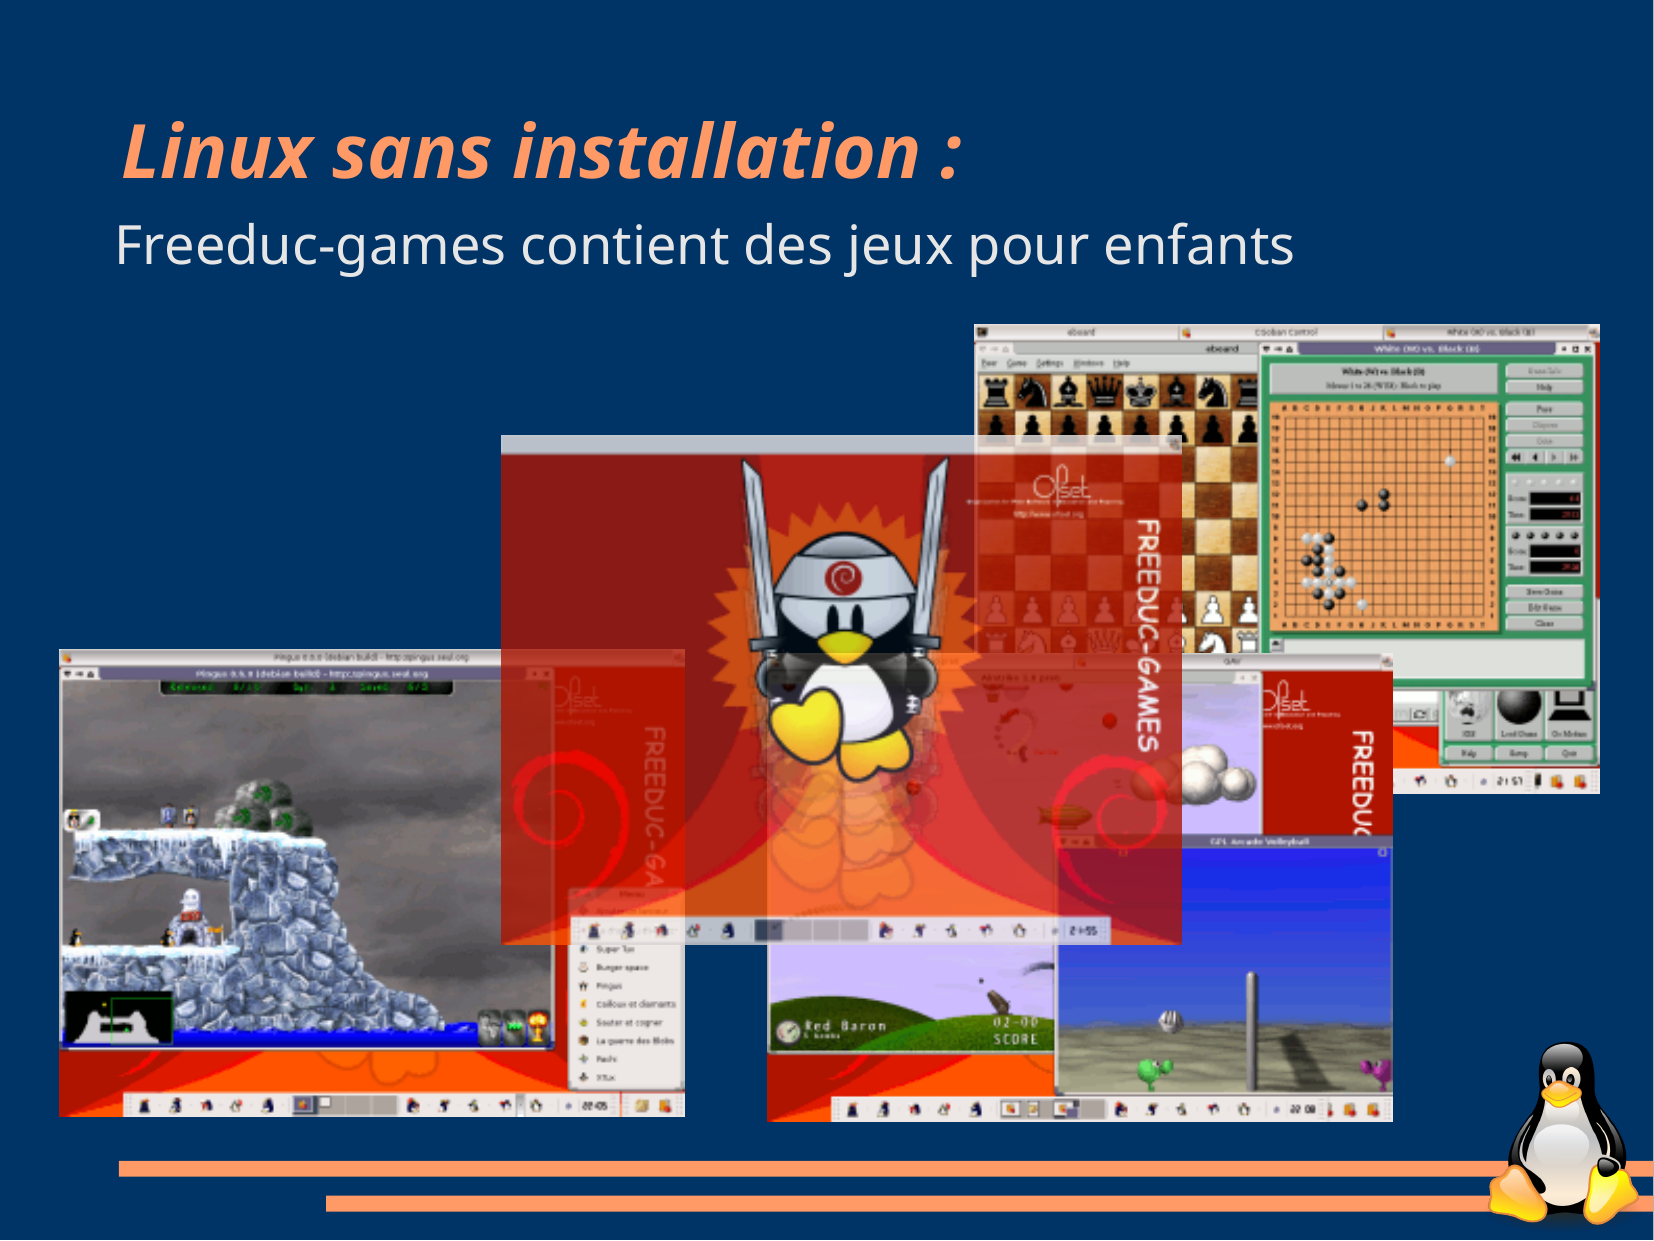

# Linux sans installation :
Freeduc-games contient des jeux pour enfants